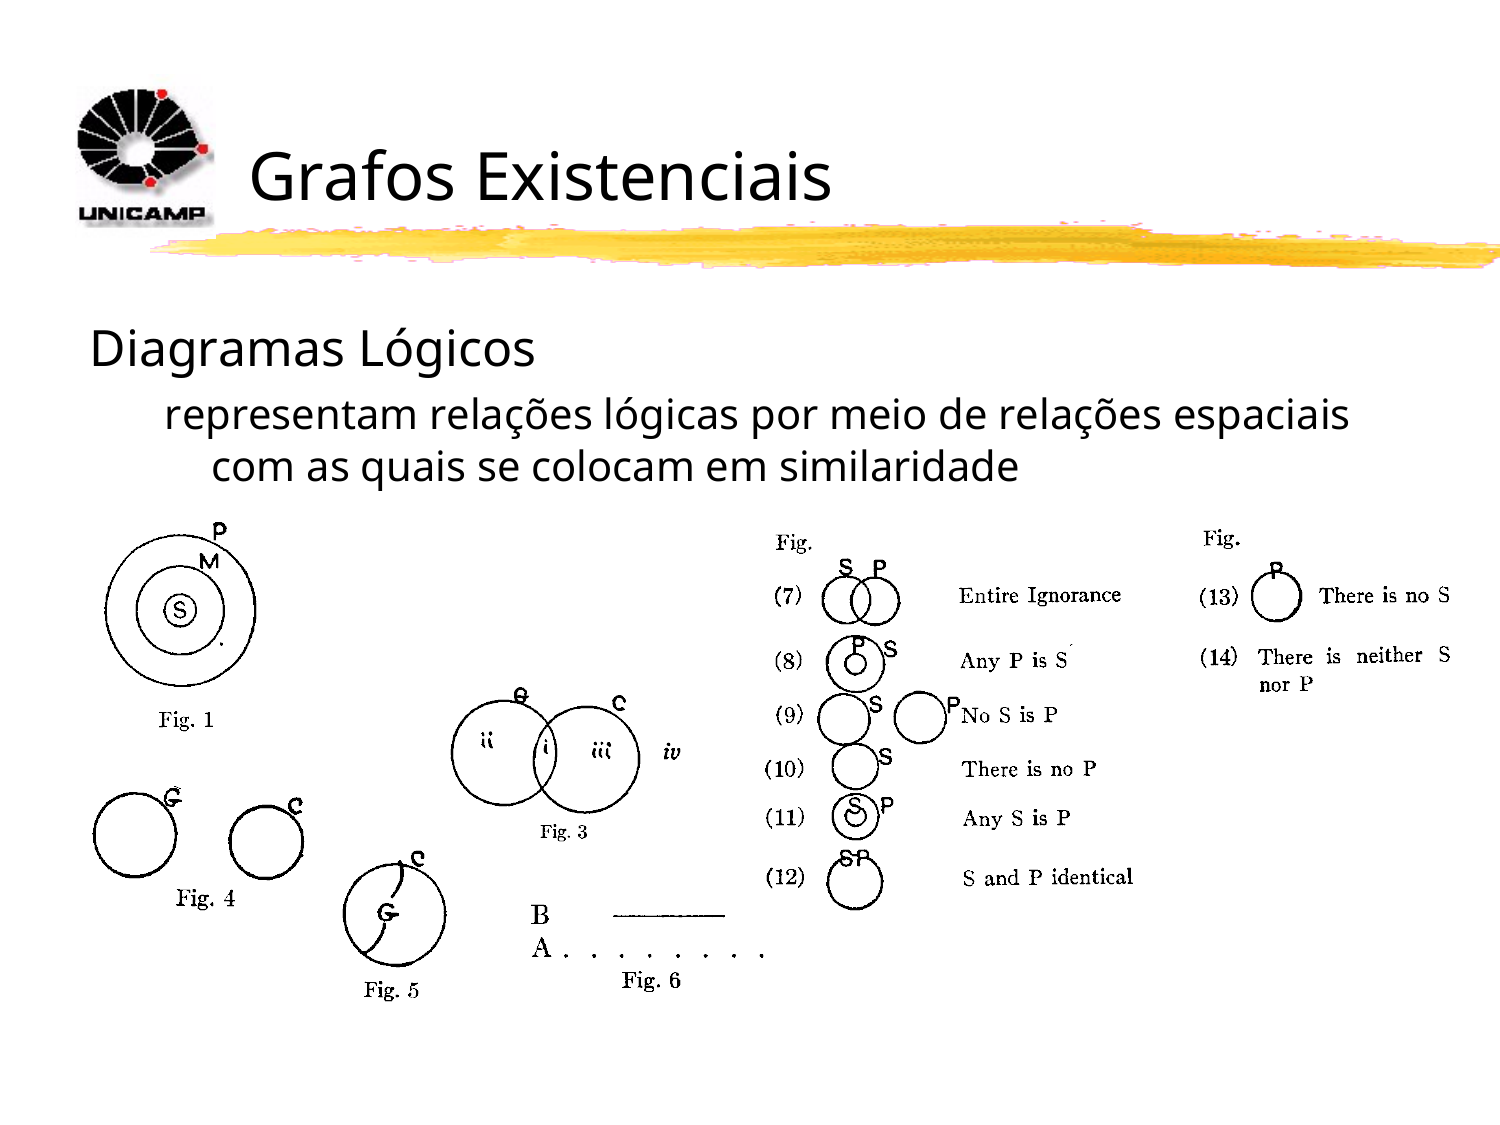

# Grafos Existenciais
Diagramas Lógicos
representam relações lógicas por meio de relações espaciais com as quais se colocam em similaridade